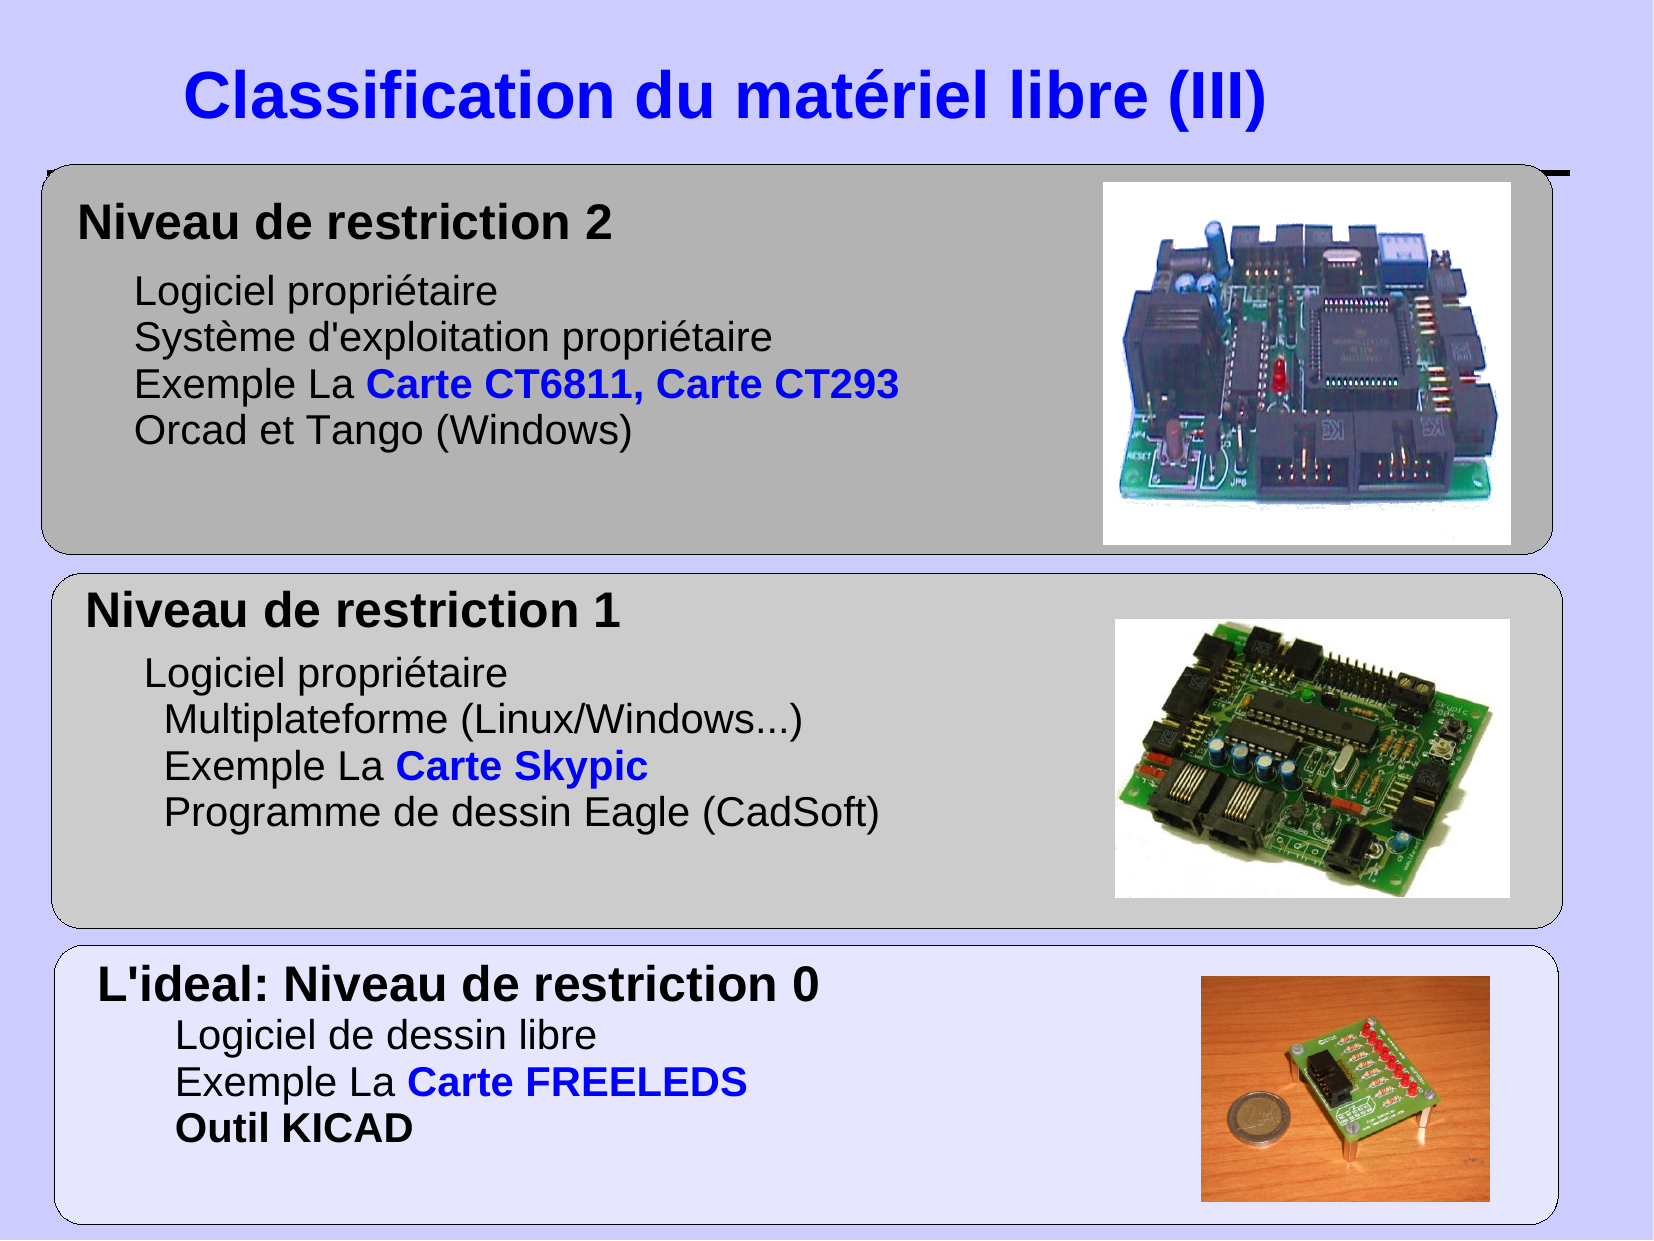

# Classification du matériel libre (III)
 Niveau de restriction 2
Logiciel propriétaire
Système d'exploitation propriétaire
Exemple La Carte CT6811, Carte CT293
Orcad et Tango (Windows)
 Niveau de restriction 1
Logiciel propriétaire
Multiplateforme (Linux/Windows...)
Exemple La Carte Skypic
Programme de dessin Eagle (CadSoft)
 L'ideal: Niveau de restriction 0
Logiciel de dessin libre
Exemple La Carte FREELEDS
Outil KICAD